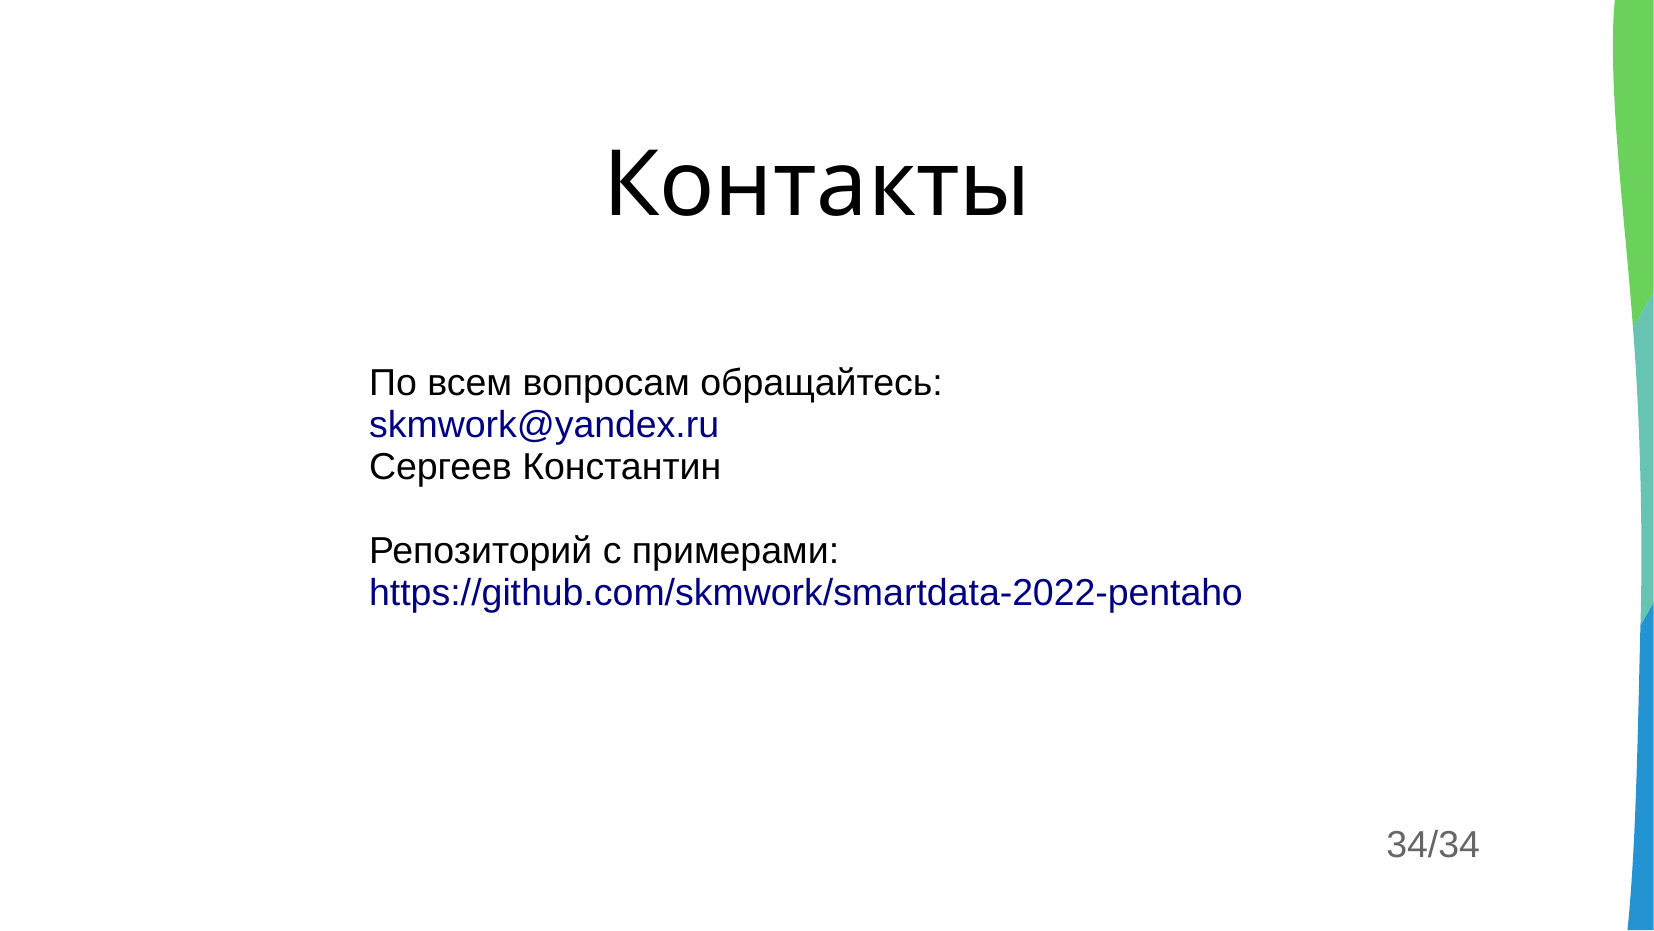

# Контакты
По всем вопросам обращайтесь:
skmwork@yandex.ru
Сергеев Константин
Репозиторий с примерами:
https://github.com/skmwork/smartdata-2022-pentaho